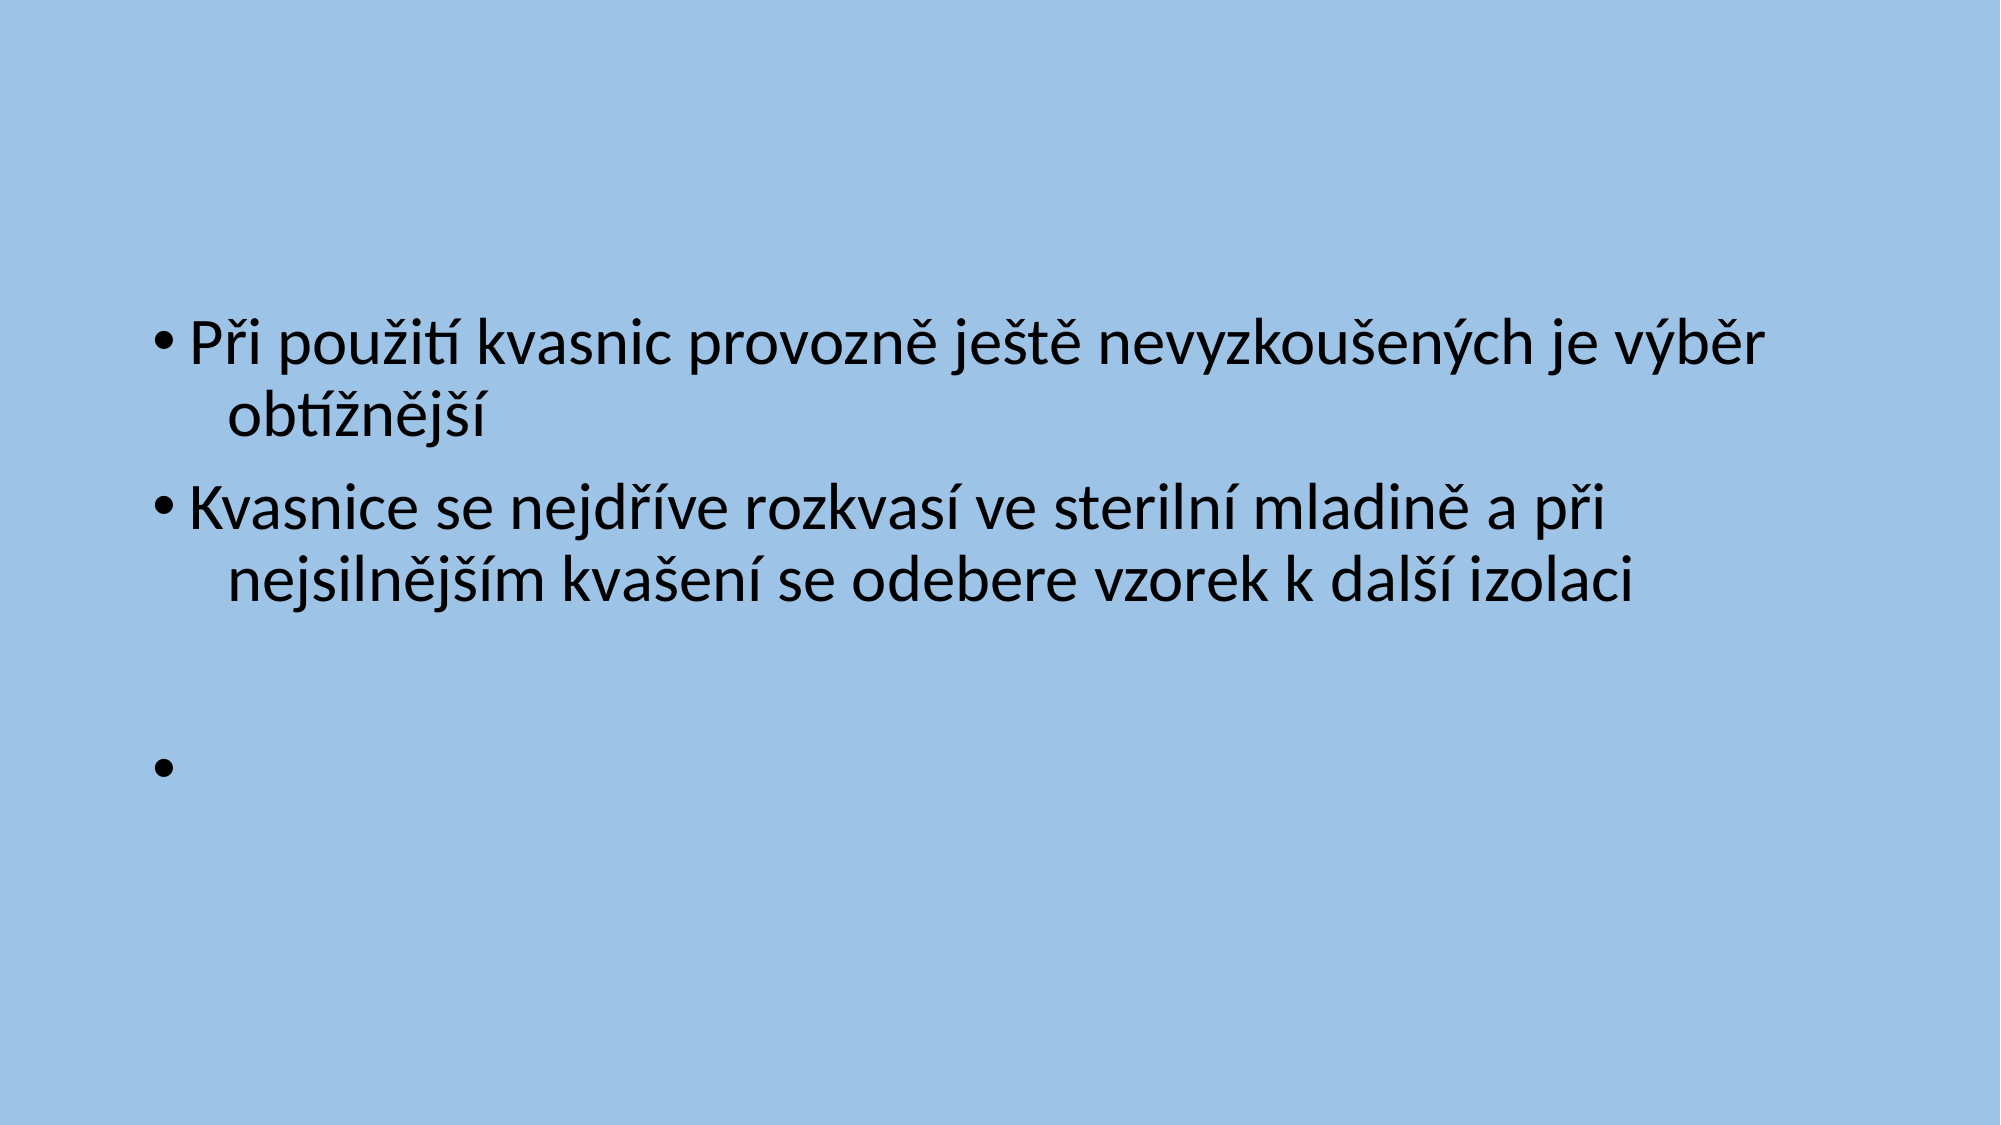

#
Při použití kvasnic provozně ještě nevyzkoušených je výběr obtížnější
Kvasnice se nejdříve rozkvasí ve sterilní mladině a při nejsilnějším kvašení se odebere vzorek k další izolaci